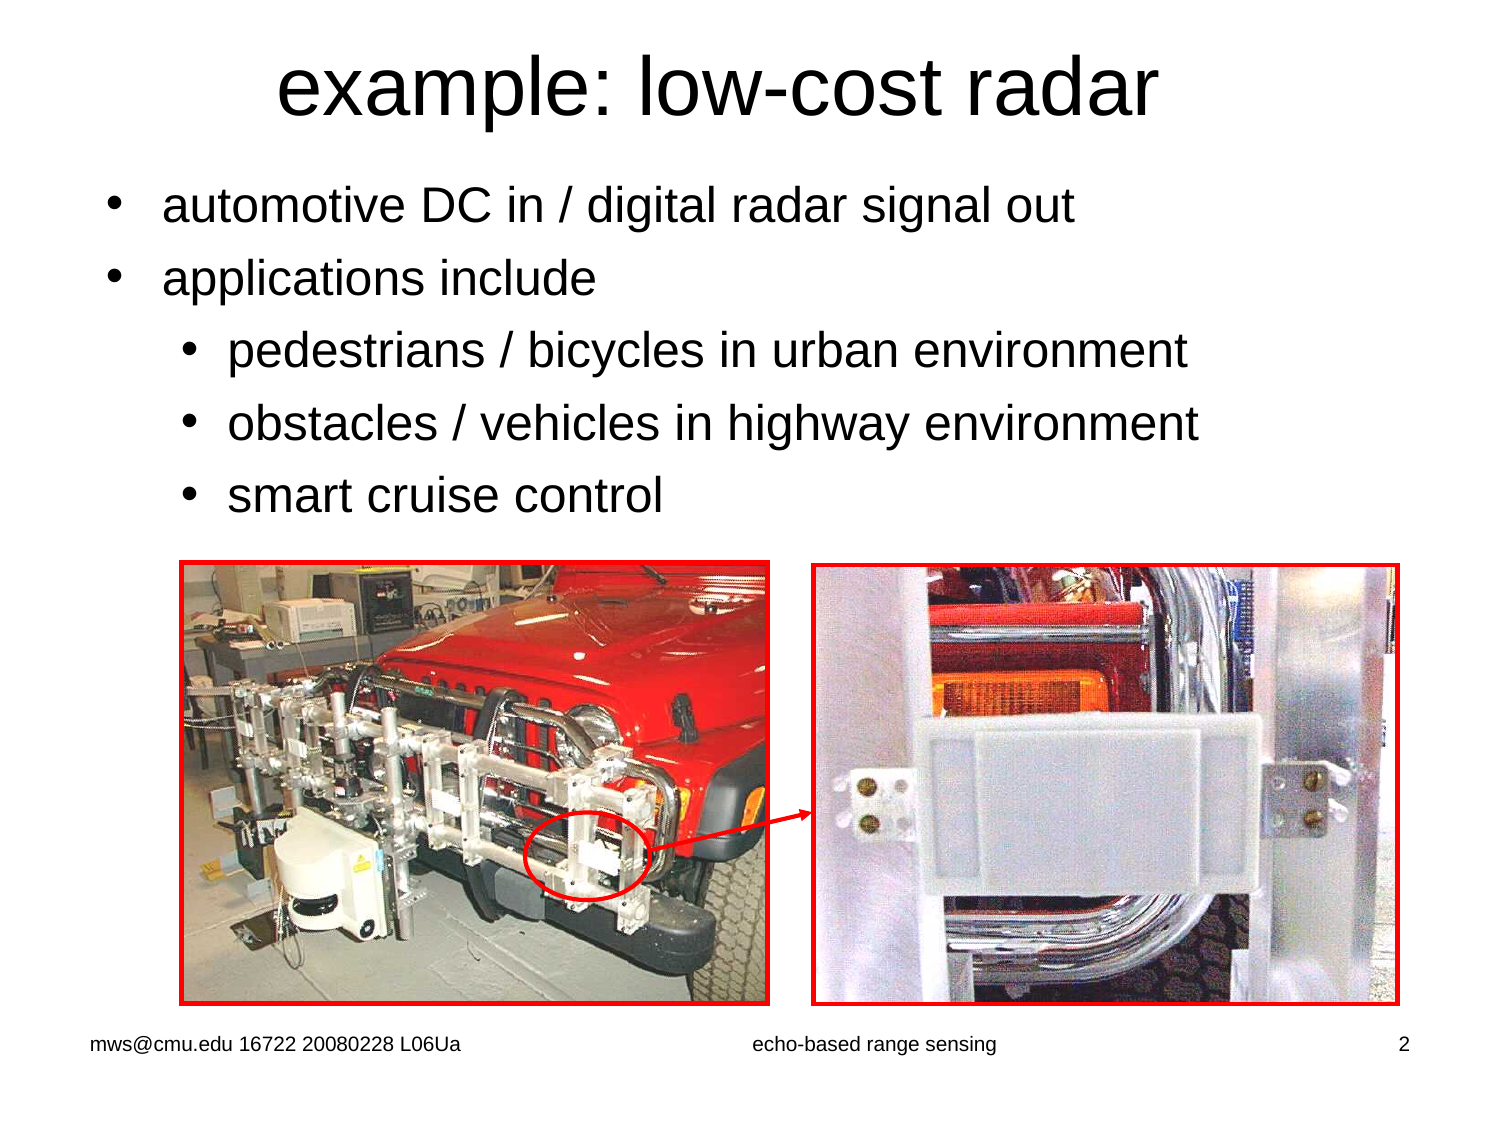

# example: low-cost radar
automotive DC in / digital radar signal out
applications include
pedestrians / bicycles in urban environment
obstacles / vehicles in highway environment
smart cruise control
mws@cmu.edu 16722 20080228 L06Ua
echo-based range sensing
2